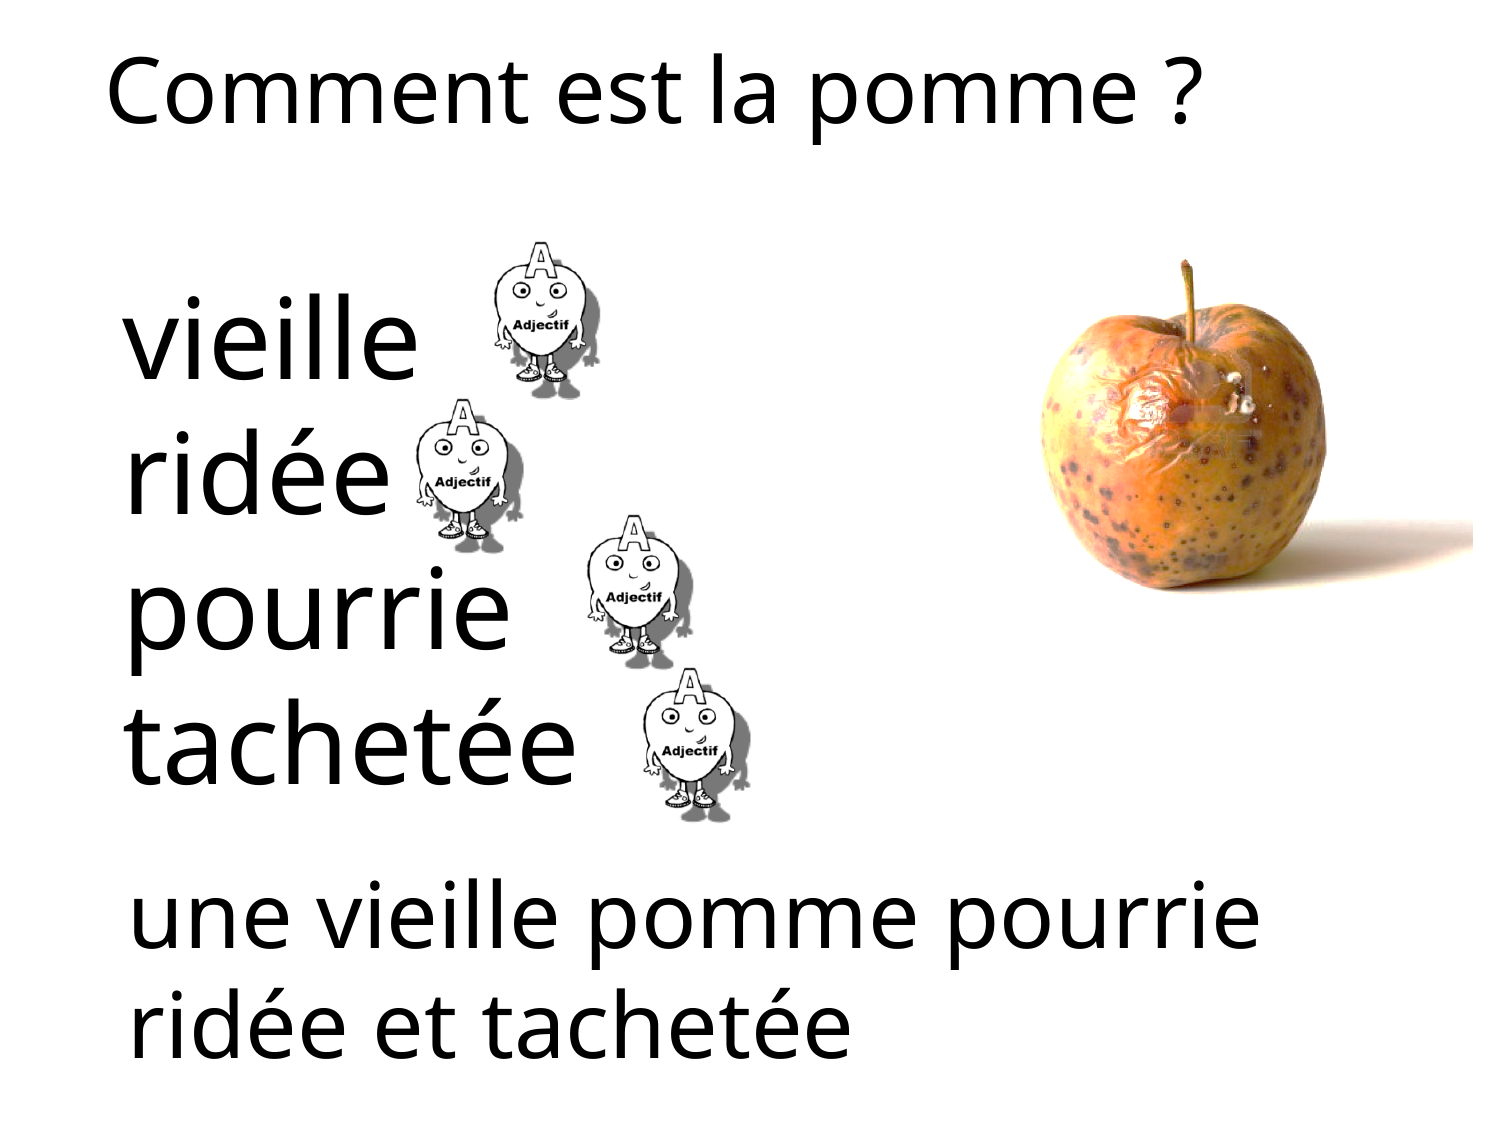

Comment est la pomme ?
vieille
ridée
pourrie
tachetée
une vieille pomme pourrie
ridée et tachetée